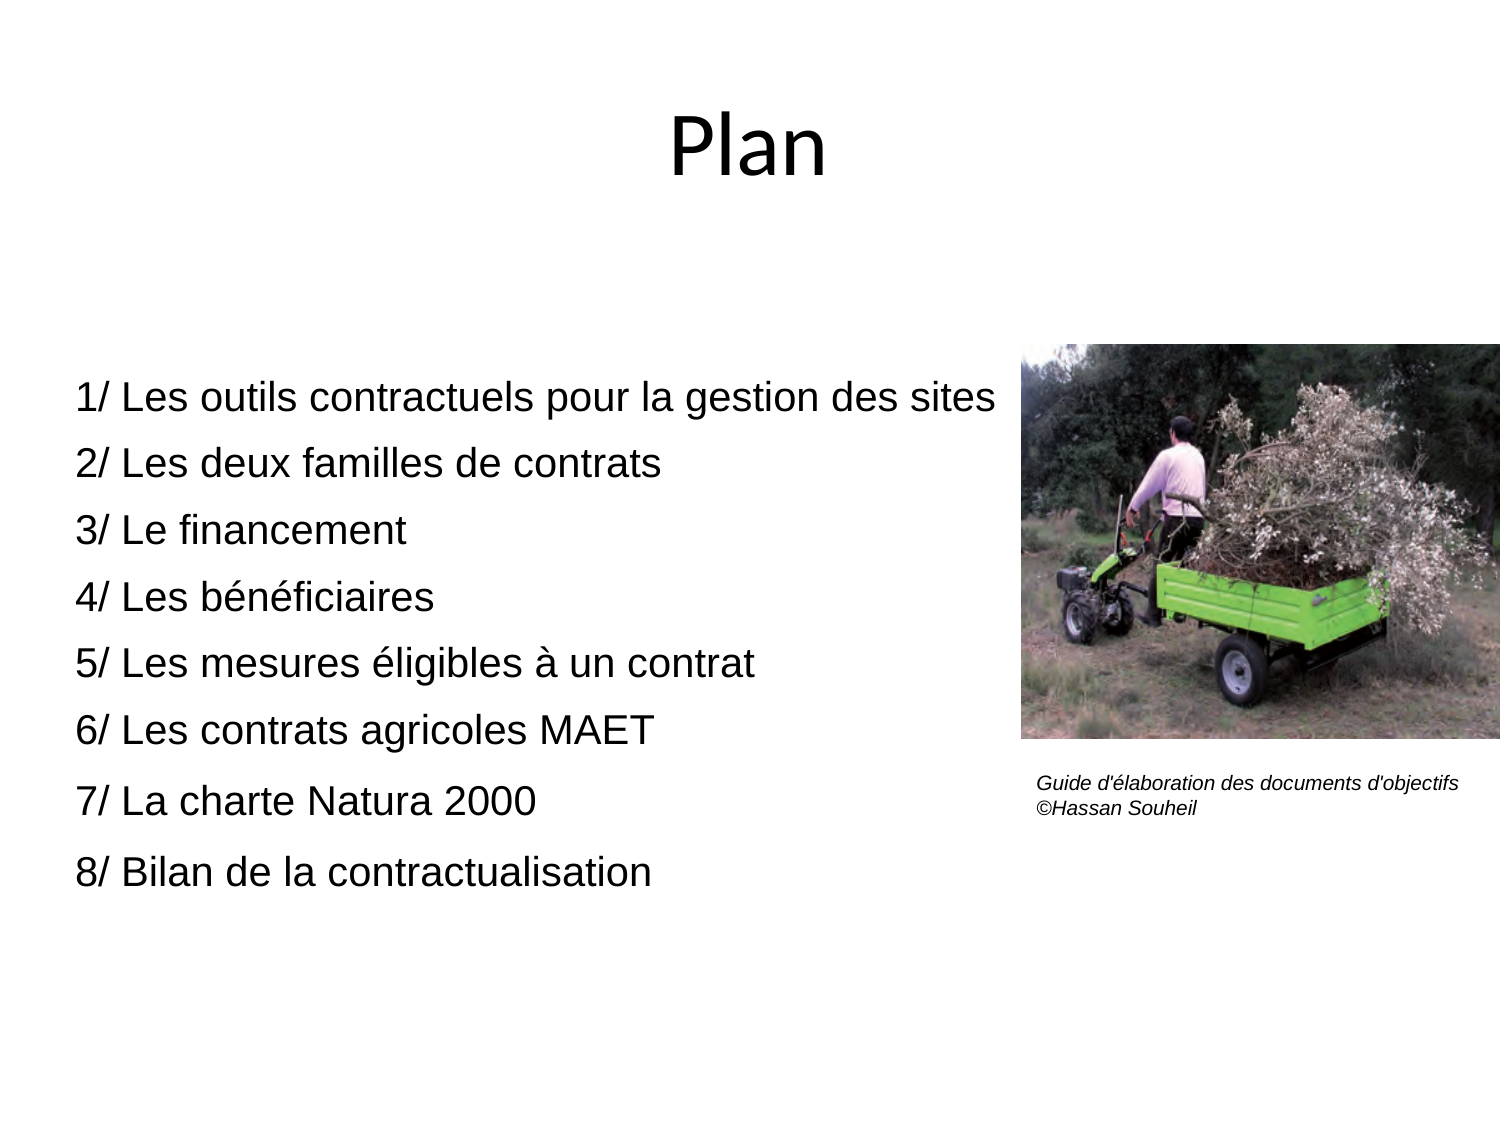

# Plan
1/ Les outils contractuels pour la gestion des sites
2/ Les deux familles de contrats
3/ Le financement
4/ Les bénéficiaires
5/ Les mesures éligibles à un contrat
6/ Les contrats agricoles MAET
7/ La charte Natura 2000
8/ Bilan de la contractualisation
Guide d'élaboration des documents d'objectifs
©Hassan Souheil